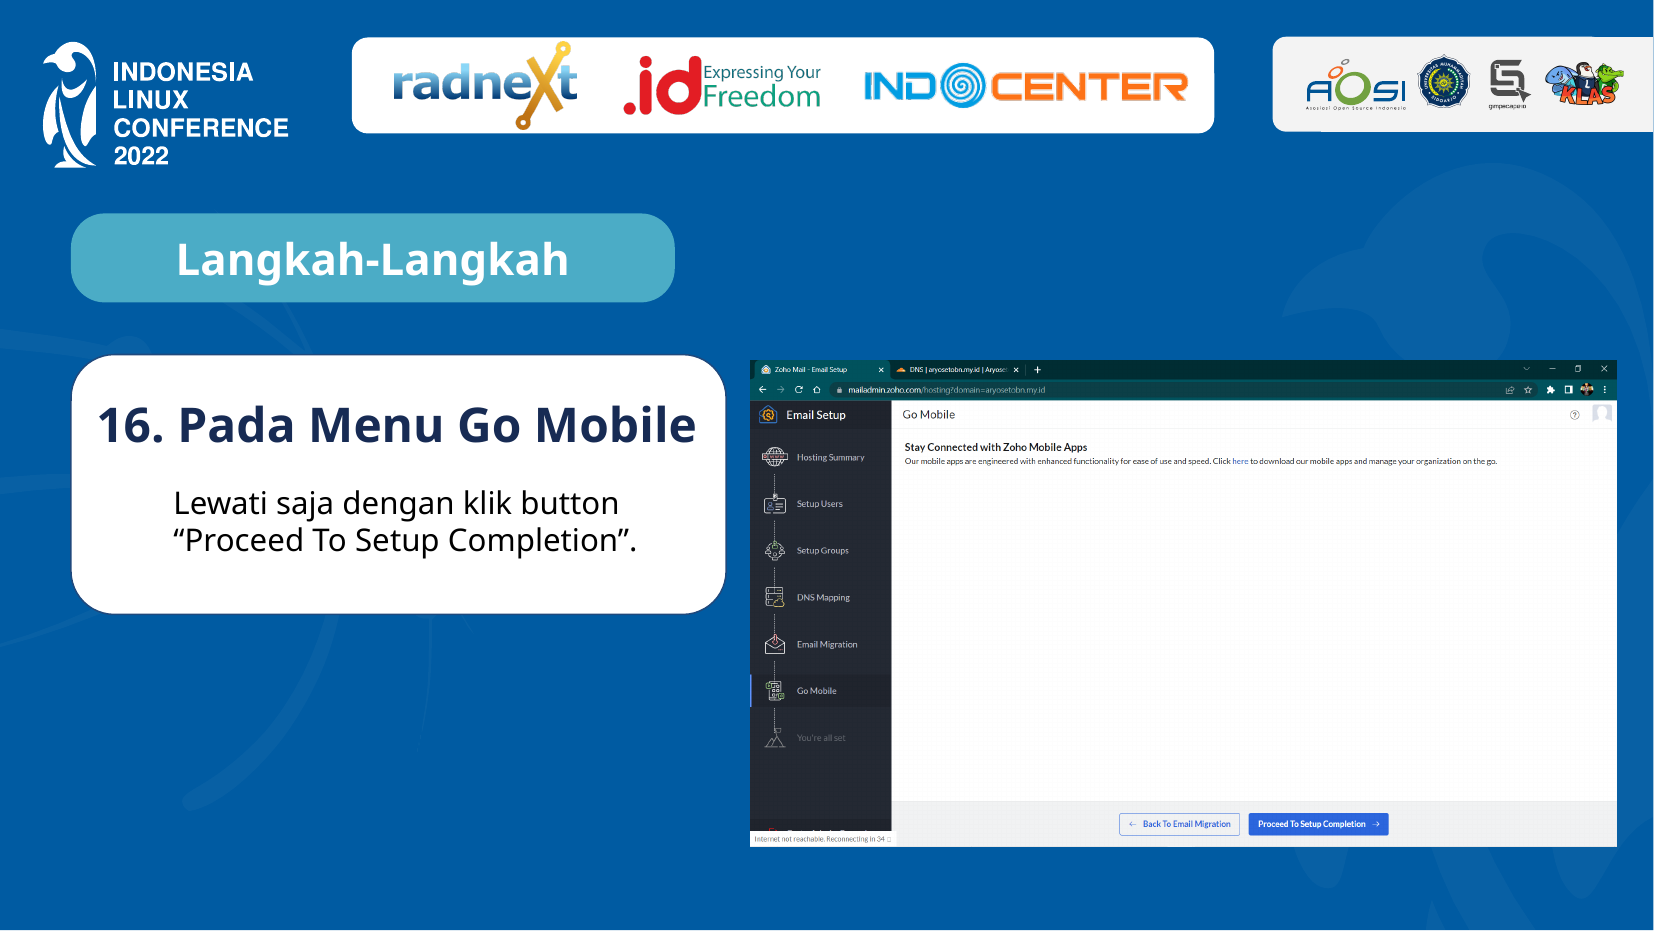

Langkah-Langkah
16. Pada Menu Go Mobile
Lewati saja dengan klik button “Proceed To Setup Completion”.